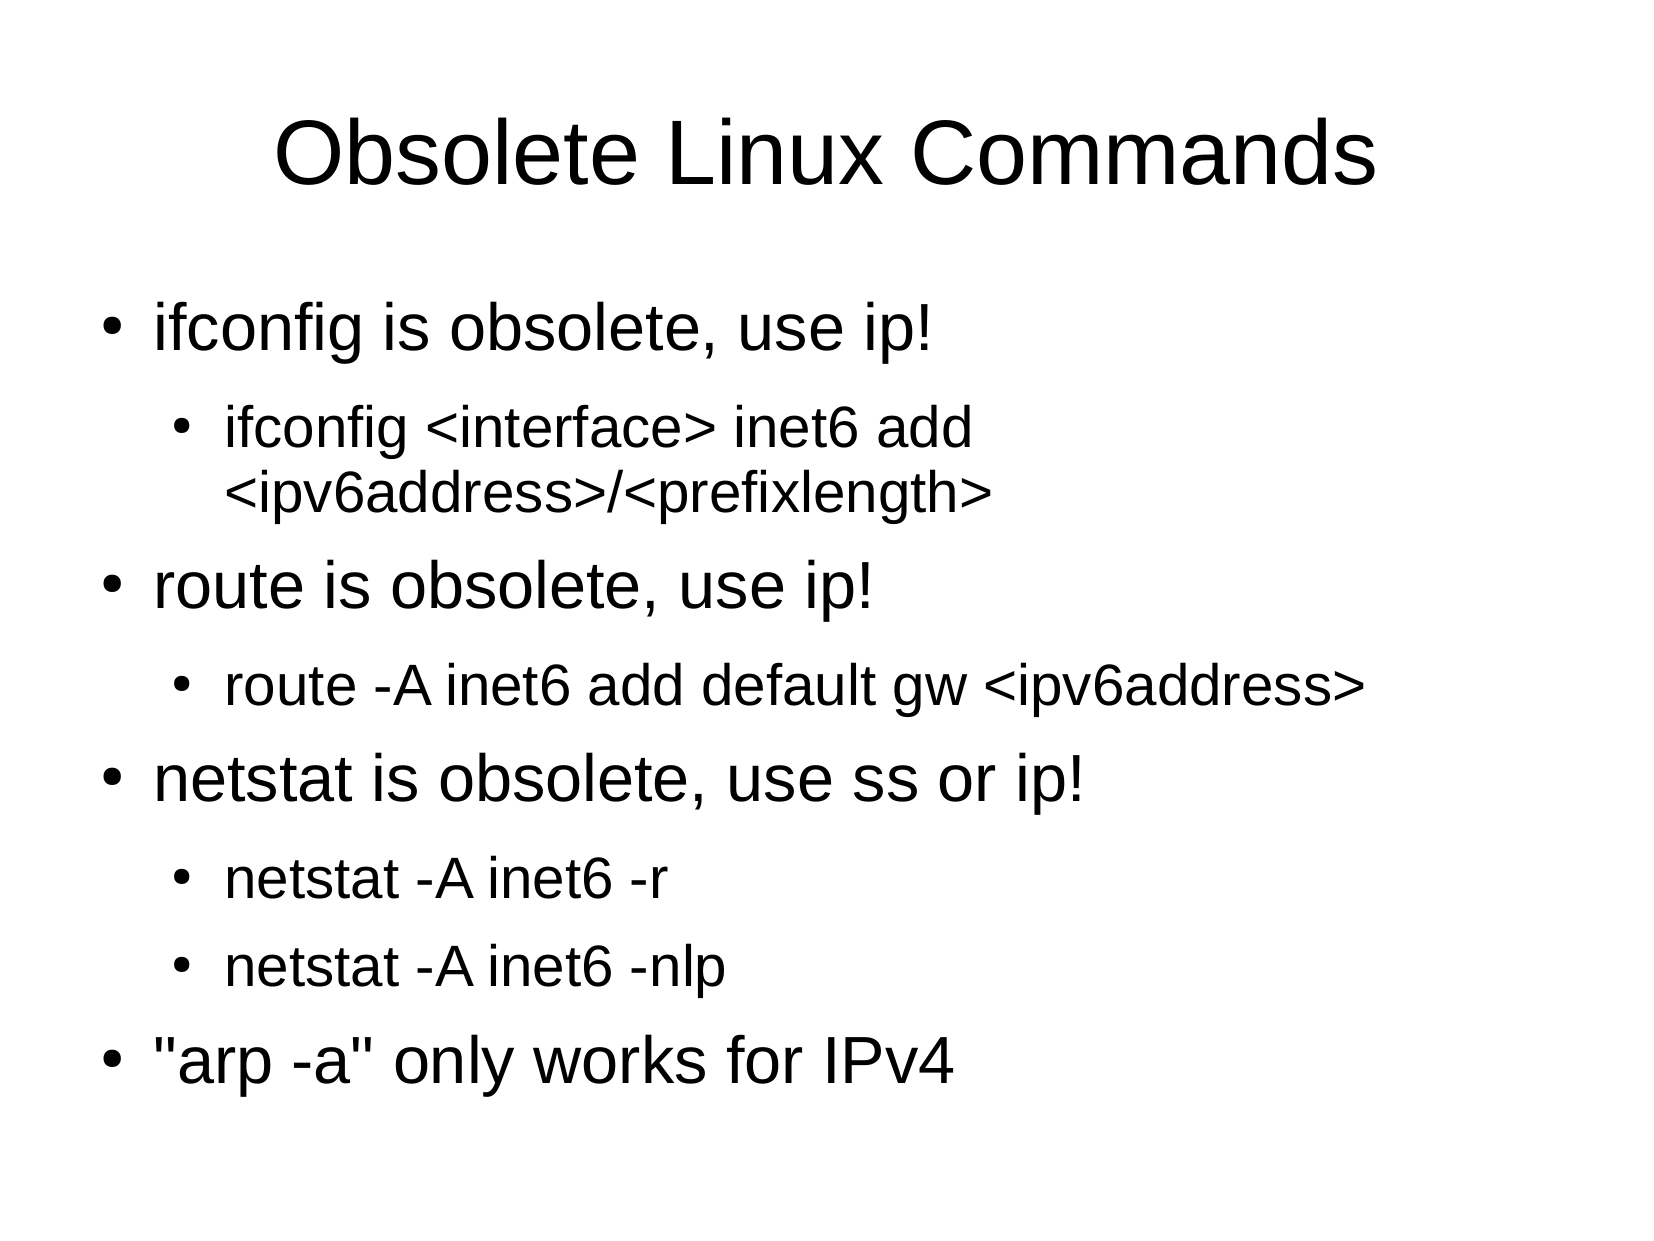

# Obsolete Linux Commands
ifconfig is obsolete, use ip!
ifconfig <interface> inet6 add <ipv6address>/<prefixlength>
route is obsolete, use ip!
route -A inet6 add default gw <ipv6address>
netstat is obsolete, use ss or ip!
netstat -A inet6 -r
netstat -A inet6 -nlp
"arp -a" only works for IPv4